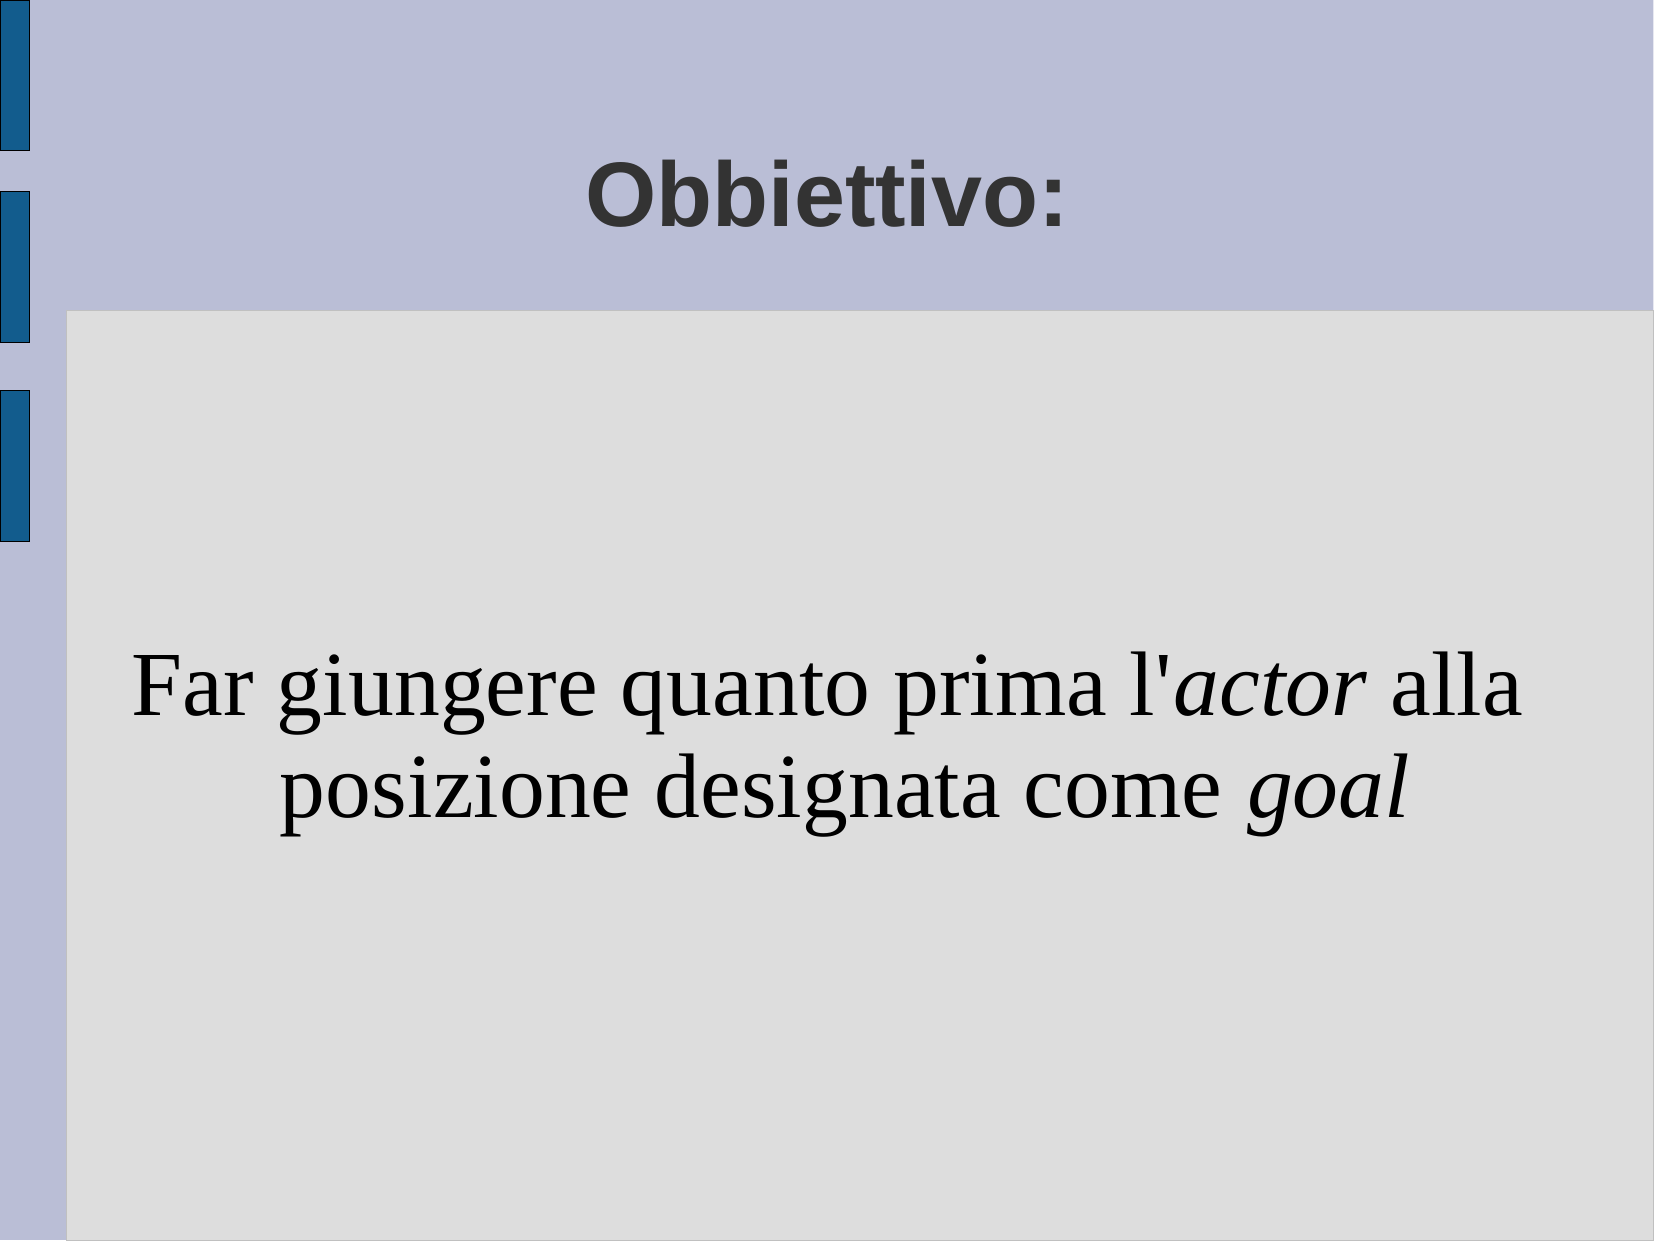

# Obbiettivo:
Far giungere quanto prima l'actor alla posizione designata come goal